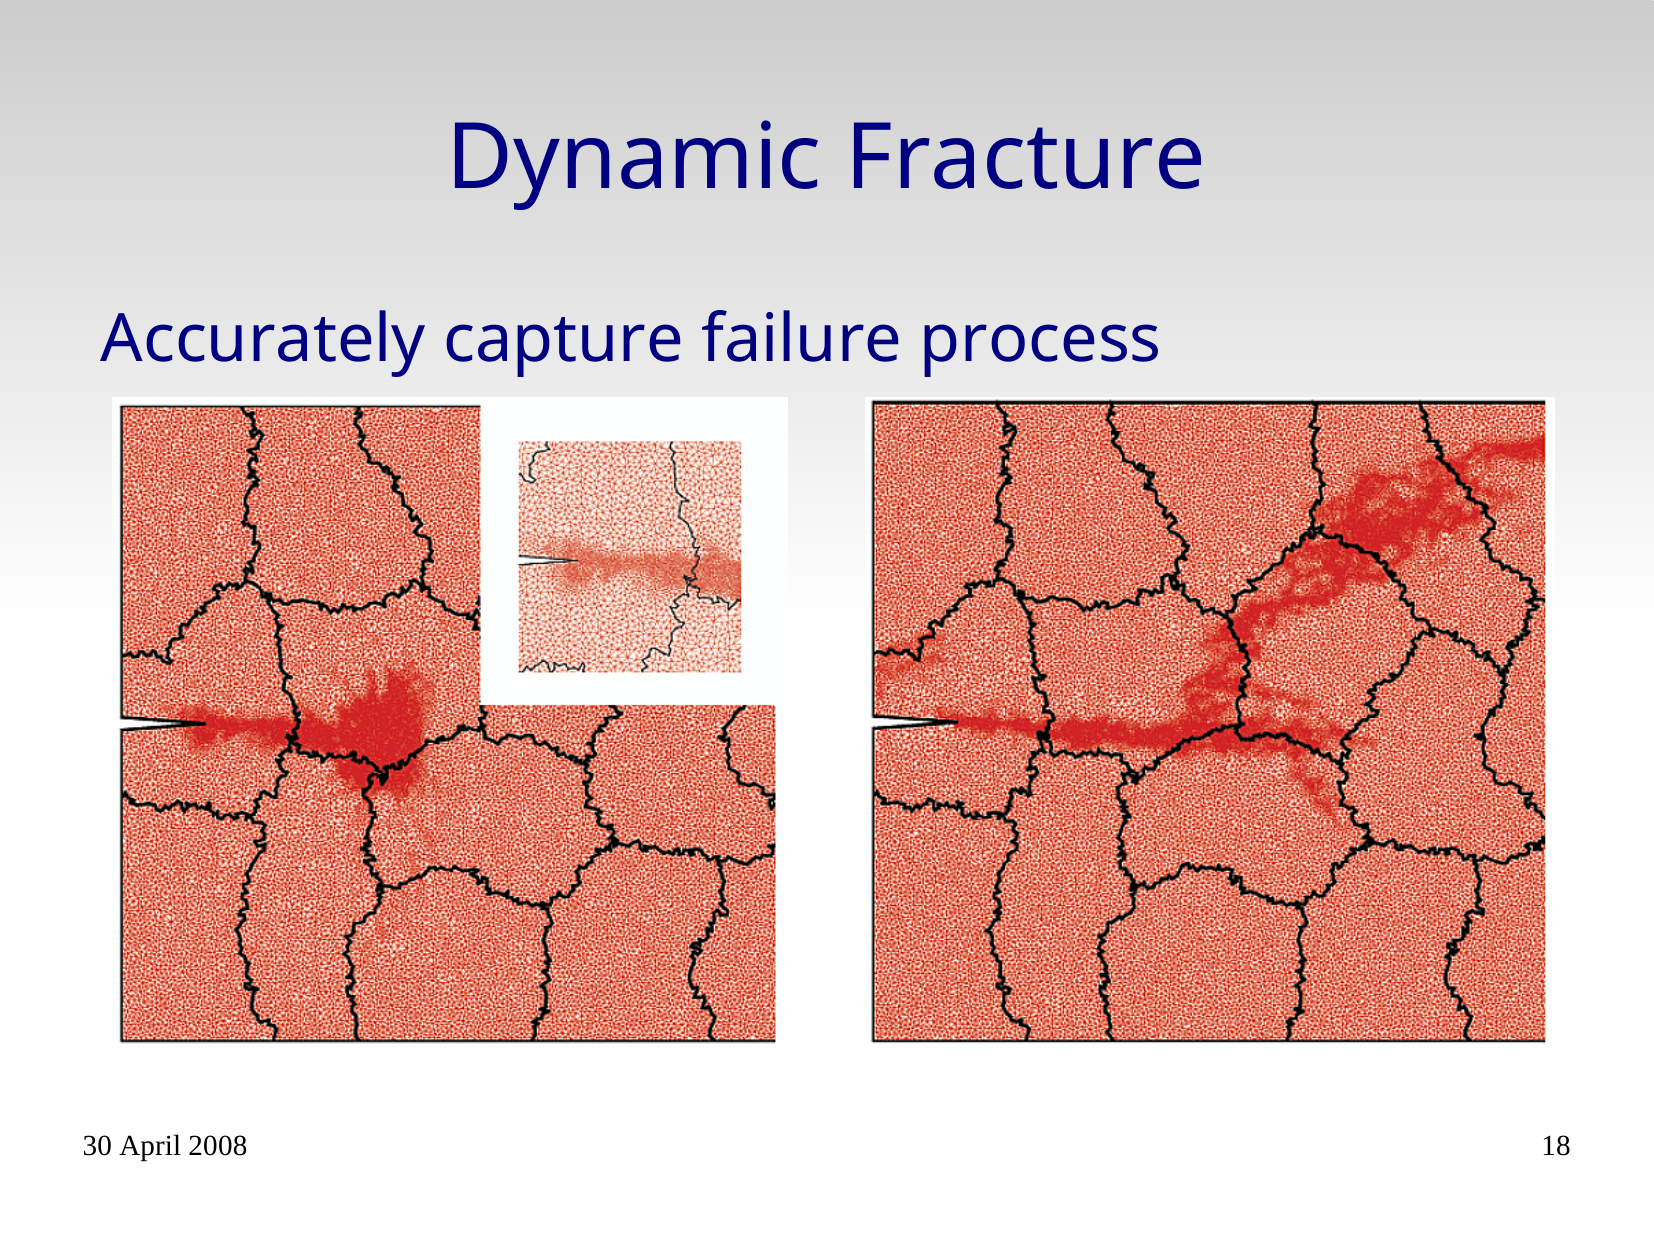

# Dynamic Fracture
Accurately capture failure process
30 April 2008
18